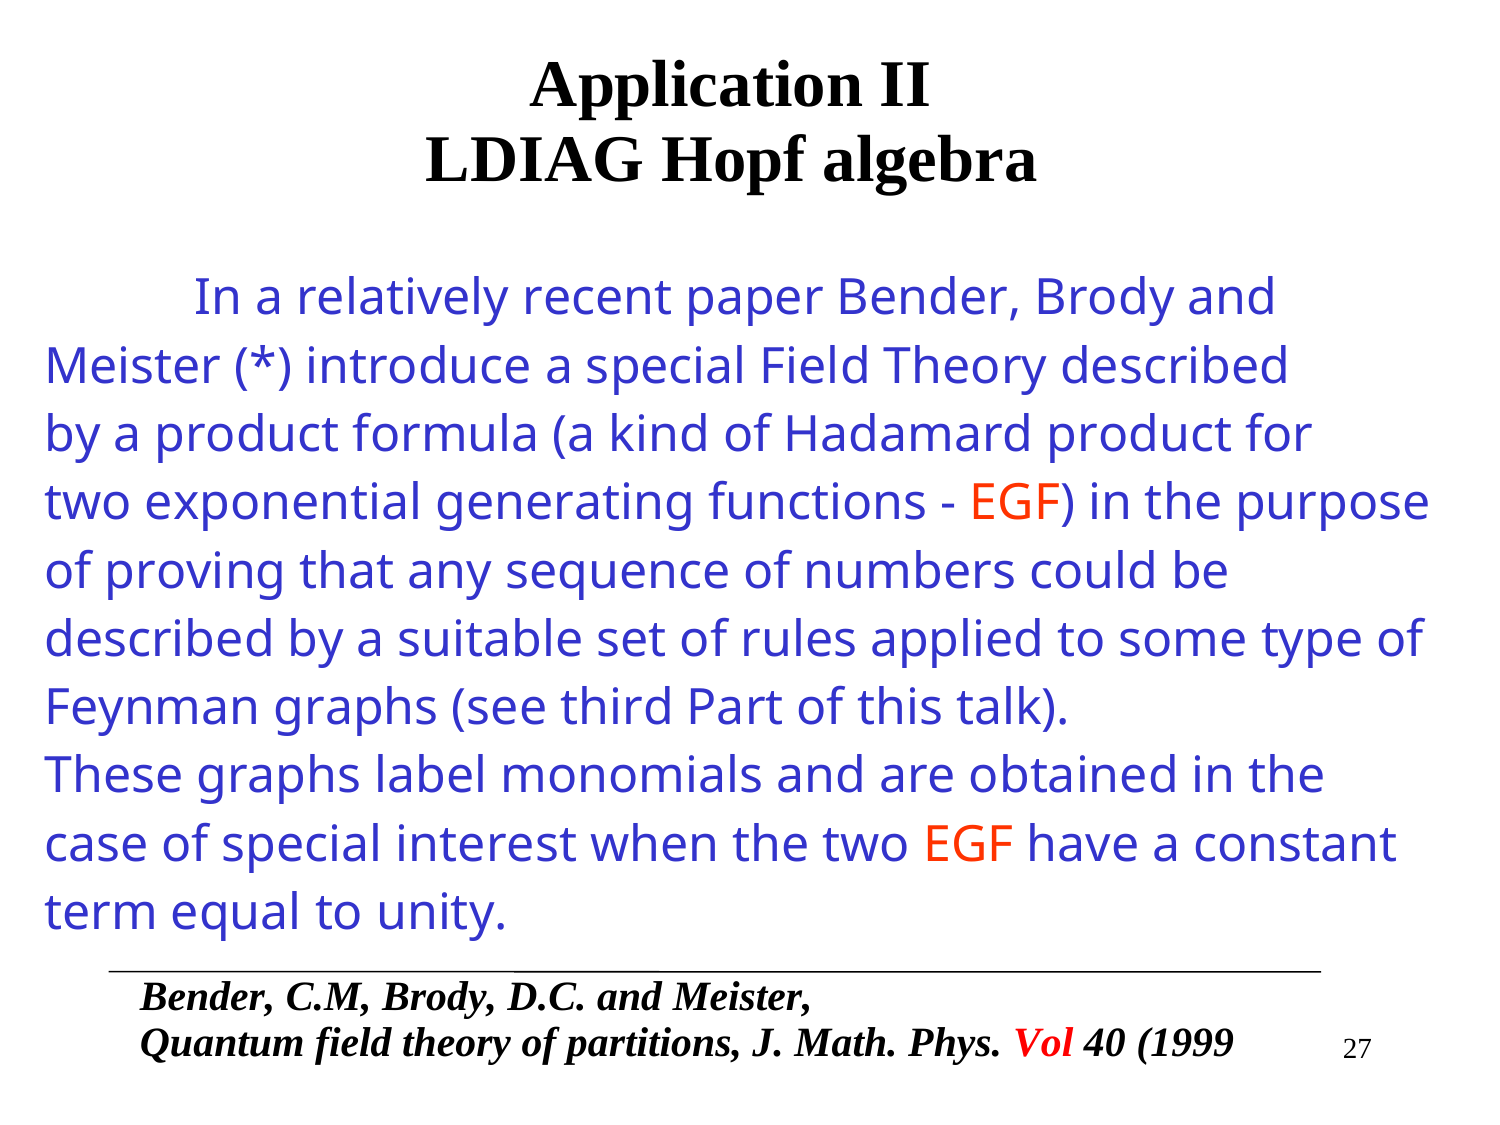

Application II
LDIAG Hopf algebra
	In a relatively recent paper Bender, Brody and
Meister (*) introduce a special Field Theory described
by a product formula (a kind of Hadamard product for
two exponential generating functions - EGF) in the purpose of proving that any sequence of numbers could be described by a suitable set of rules applied to some type of Feynman graphs (see third Part of this talk).
These graphs label monomials and are obtained in the
case of special interest when the two EGF have a constant term equal to unity.
Bender, C.M, Brody, D.C. and Meister,
Quantum field theory of partitions, J. Math. Phys. Vol 40 (1999
27